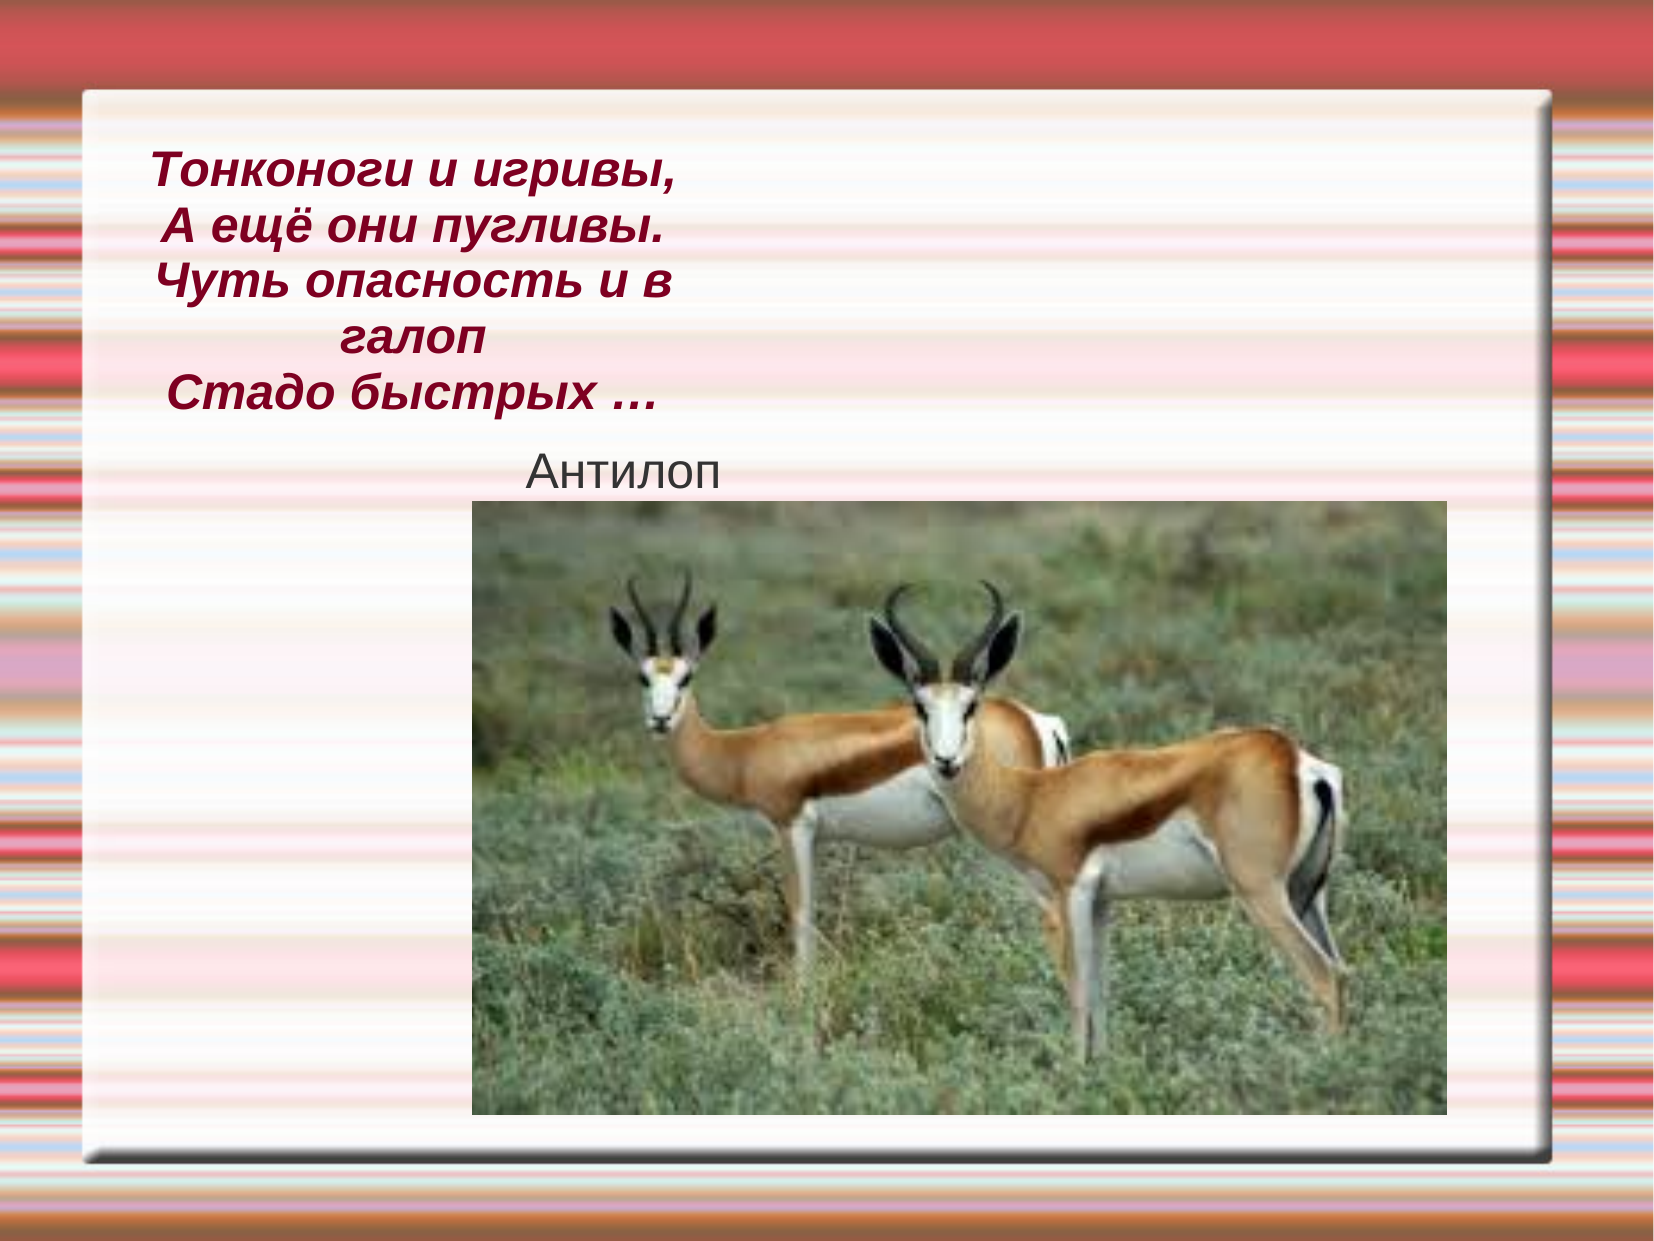

# Тонконоги и игривы, А ещё они пугливы. Чуть опасность и в галоп Стадо быстрых …
Антилоп